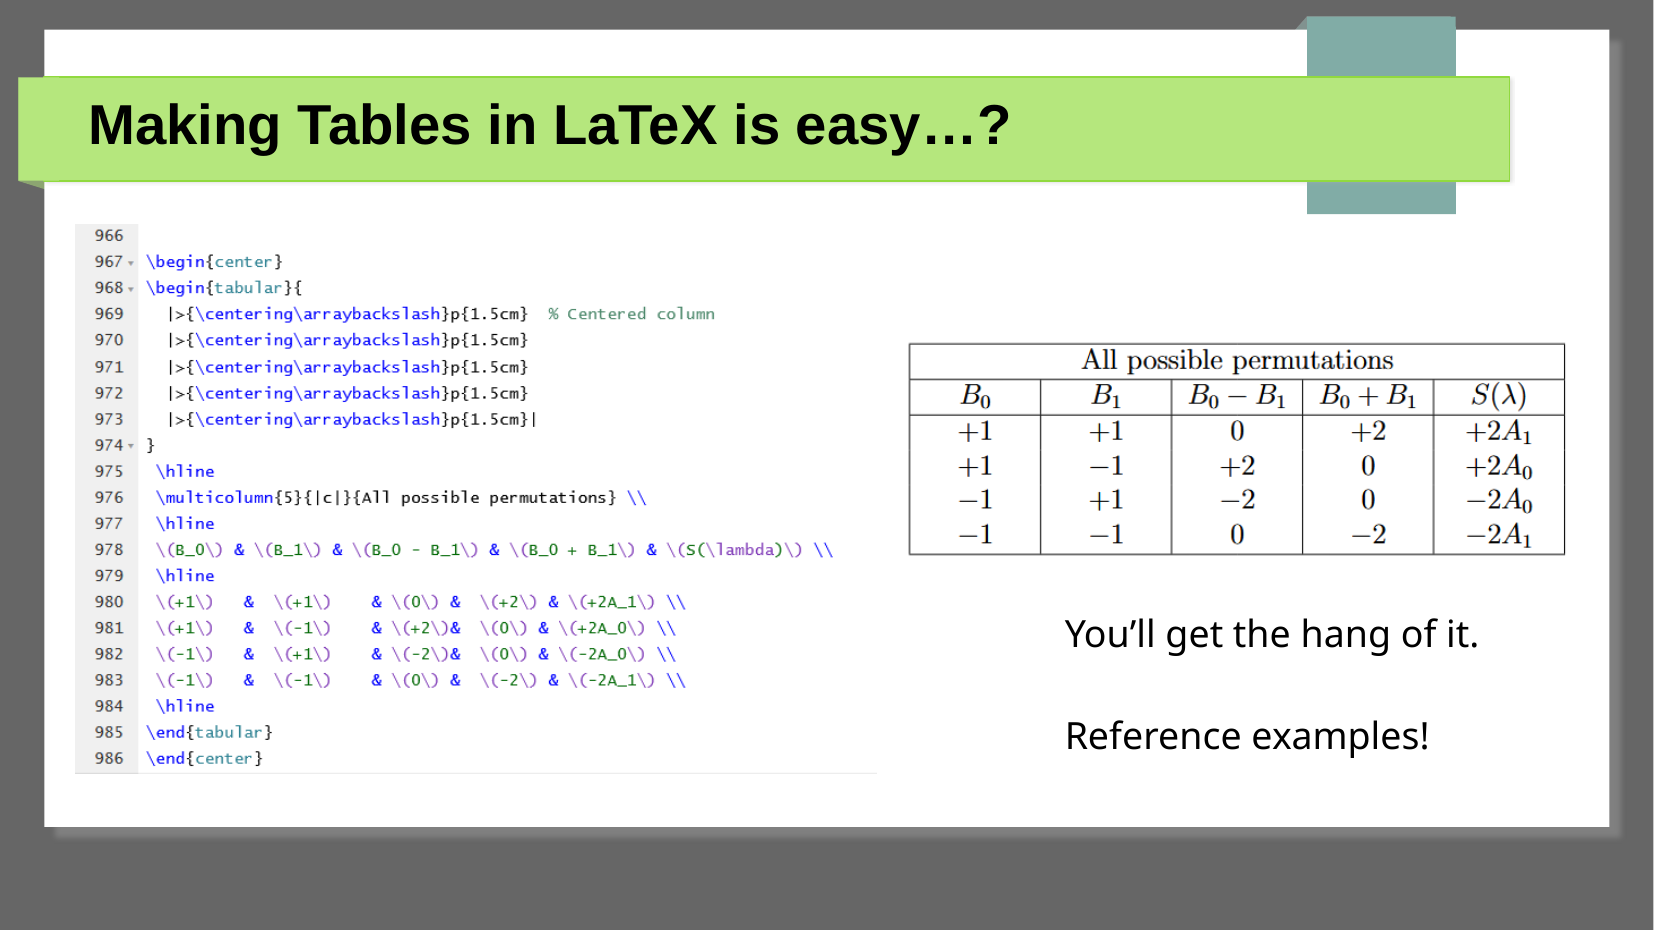

# Making Tables in LaTeX is easy…?
You’ll get the hang of it.
Reference examples!